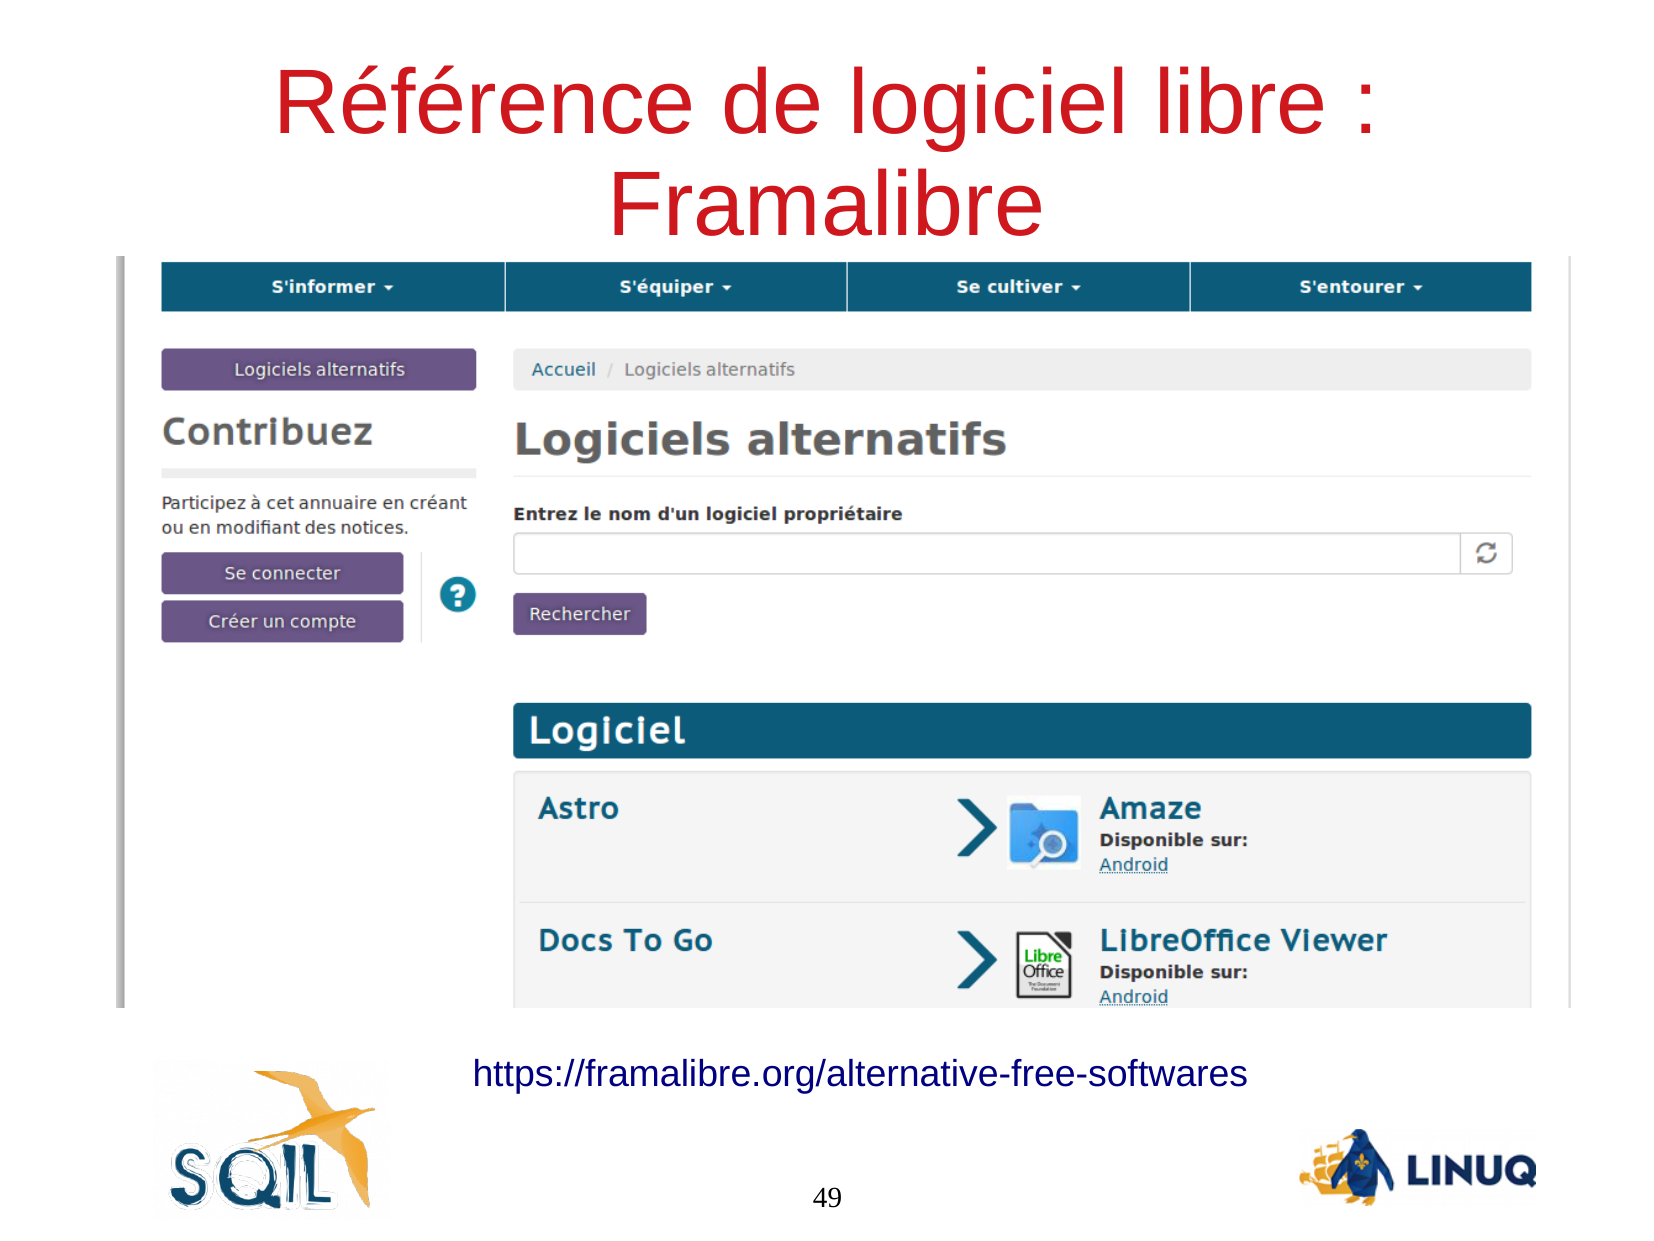

# Référence de logiciel libre : Framalibre
https://framalibre.org/alternative-free-softwares